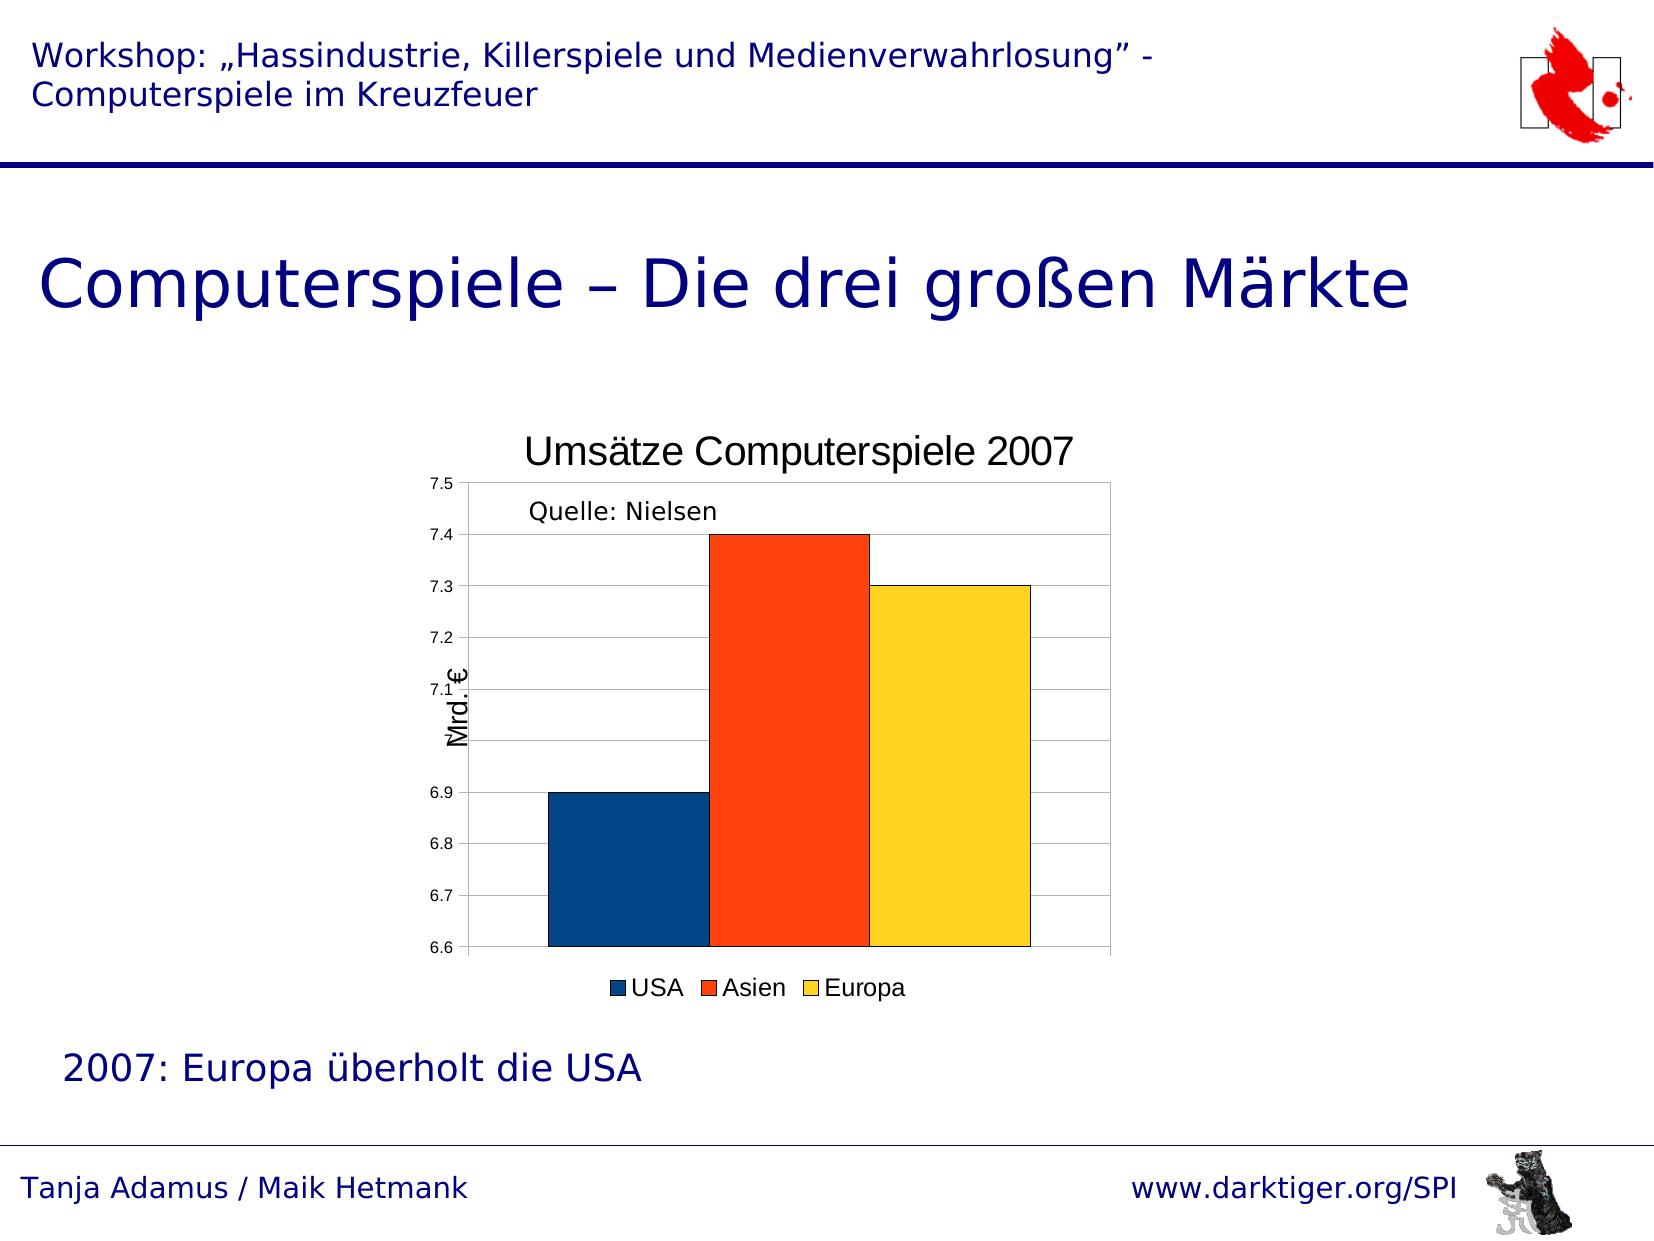

Workshop: „Hassindustrie, Killerspiele und Medienverwahrlosung” - Computerspiele im Kreuzfeuer
Computerspiele – Die drei großen Märkte
### Chart: Umsätze Computerspiele 2007
| Category | USA | Asien | Europa |
|---|---|---|---|
| None | 6.9 | 7.4 | 7.3 |Quelle: Nielsen
2007: Europa überholt die USA